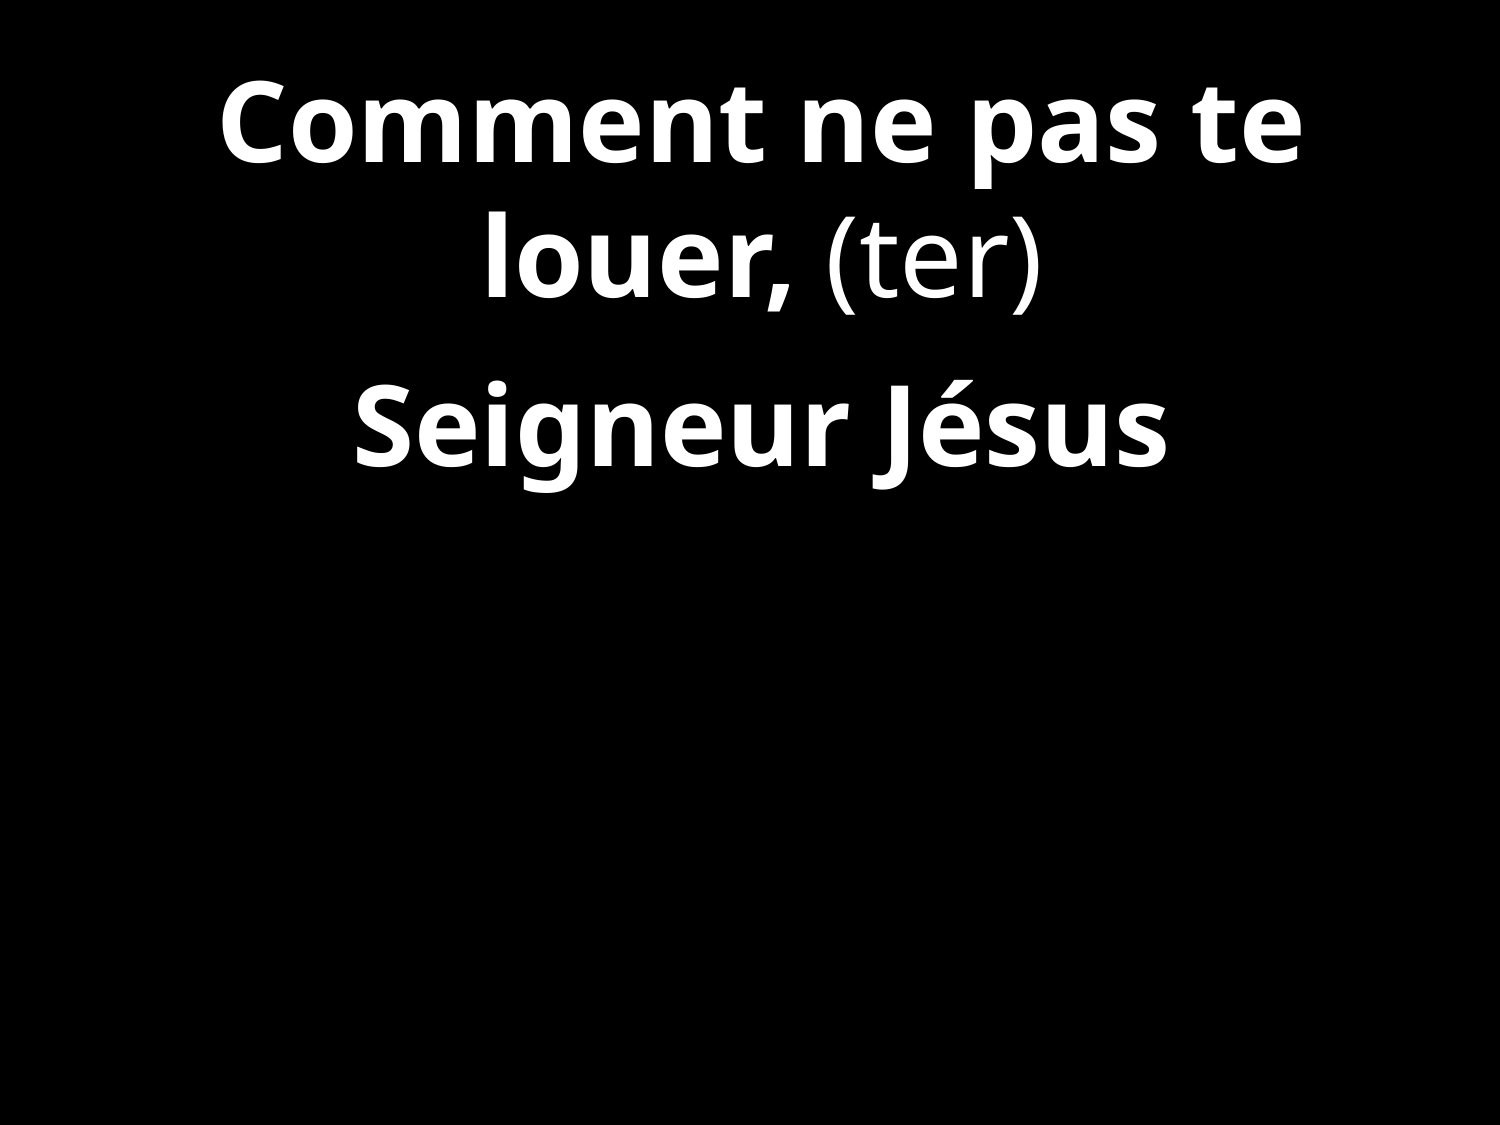

# Comment ne pas te louer, (ter)
Seigneur Jésus